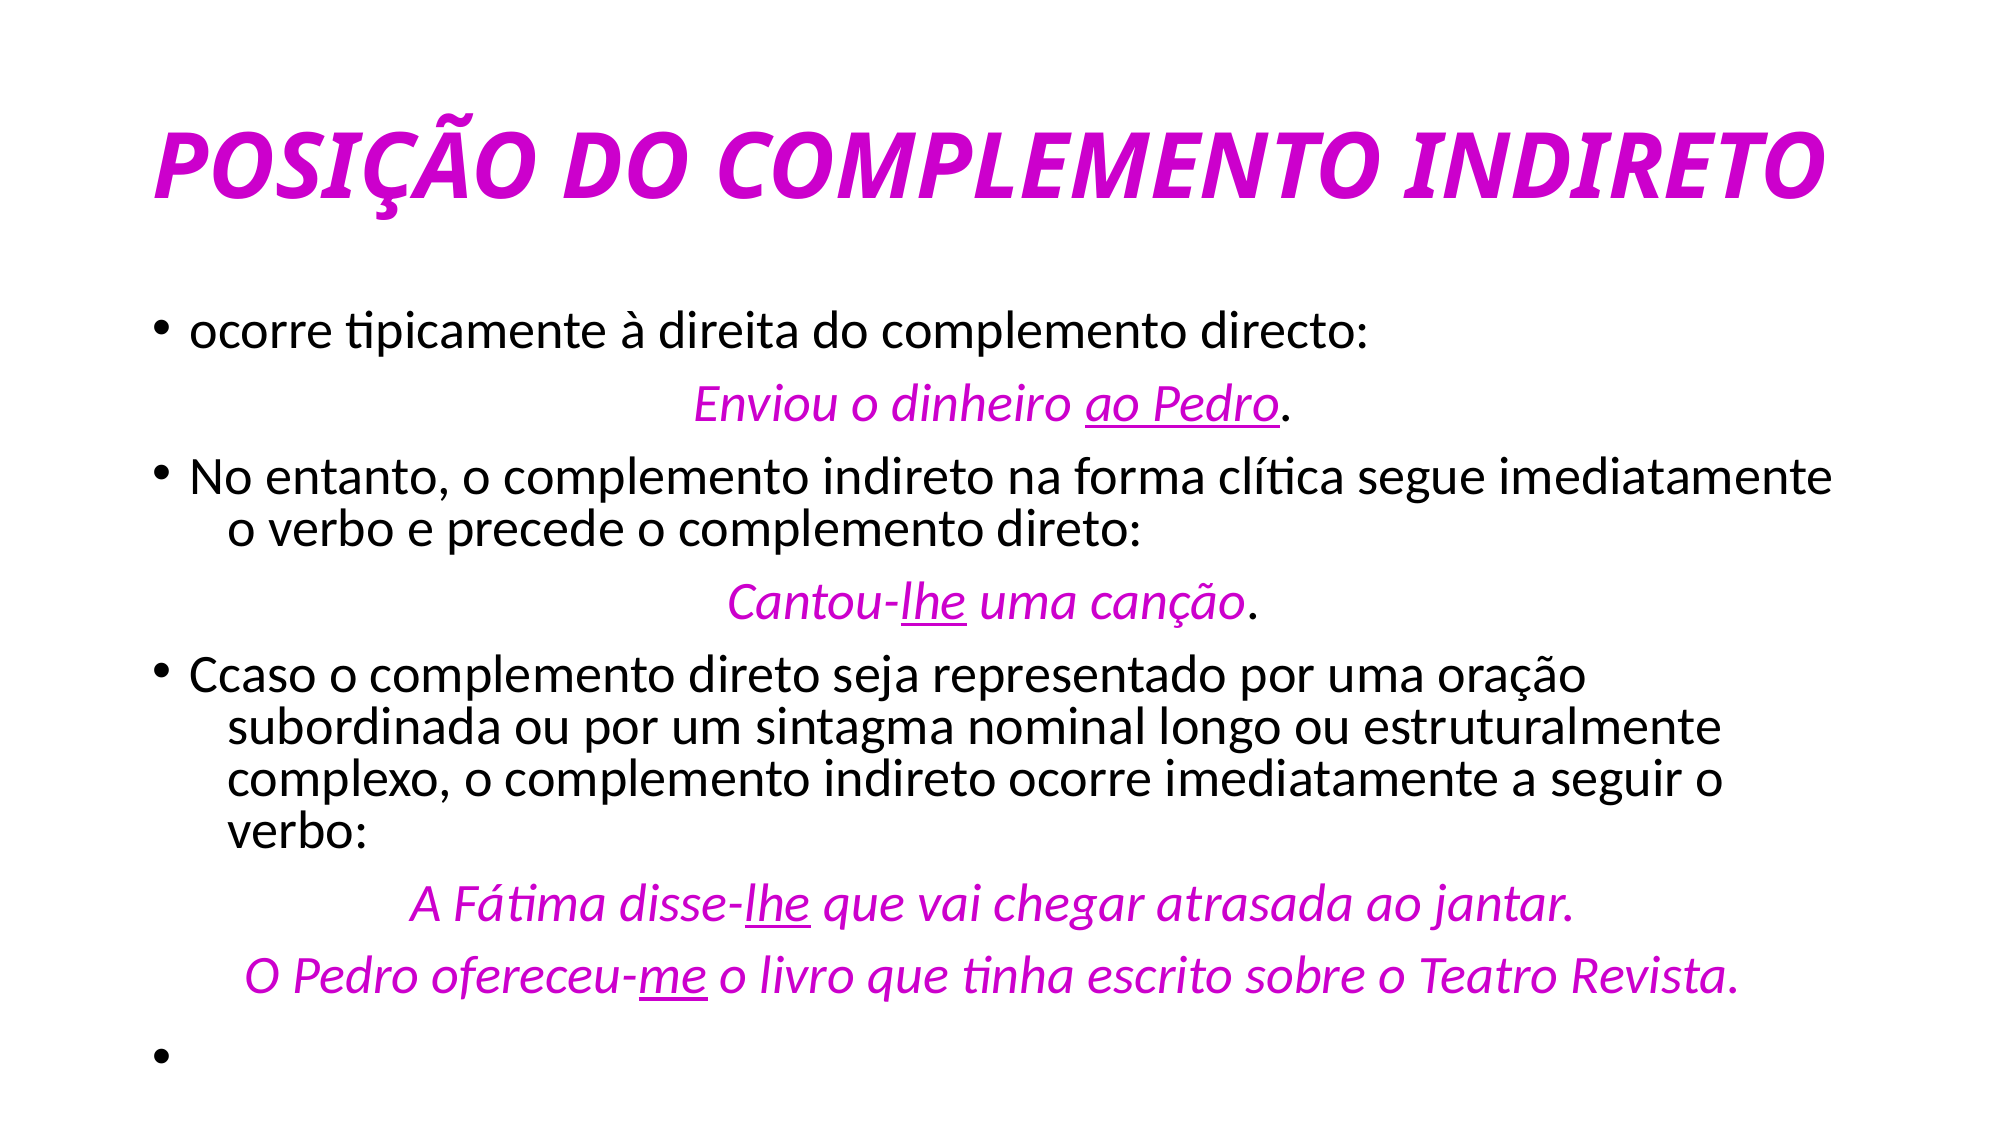

# POSIÇÃO DO COMPLEMENTO INDIRETO
ocorre tipicamente à direita do complemento directo:
Enviou o dinheiro ao Pedro.
No entanto, o complemento indireto na forma clítica segue imediatamente o verbo e precede o complemento direto:
Cantou-lhe uma canção.
Ccaso o complemento direto seja representado por uma oração subordinada ou por um sintagma nominal longo ou estruturalmente complexo, o complemento indireto ocorre imediatamente a seguir o verbo:
A Fátima disse-lhe que vai chegar atrasada ao jantar.
O Pedro ofereceu-me o livro que tinha escrito sobre o Teatro Revista.